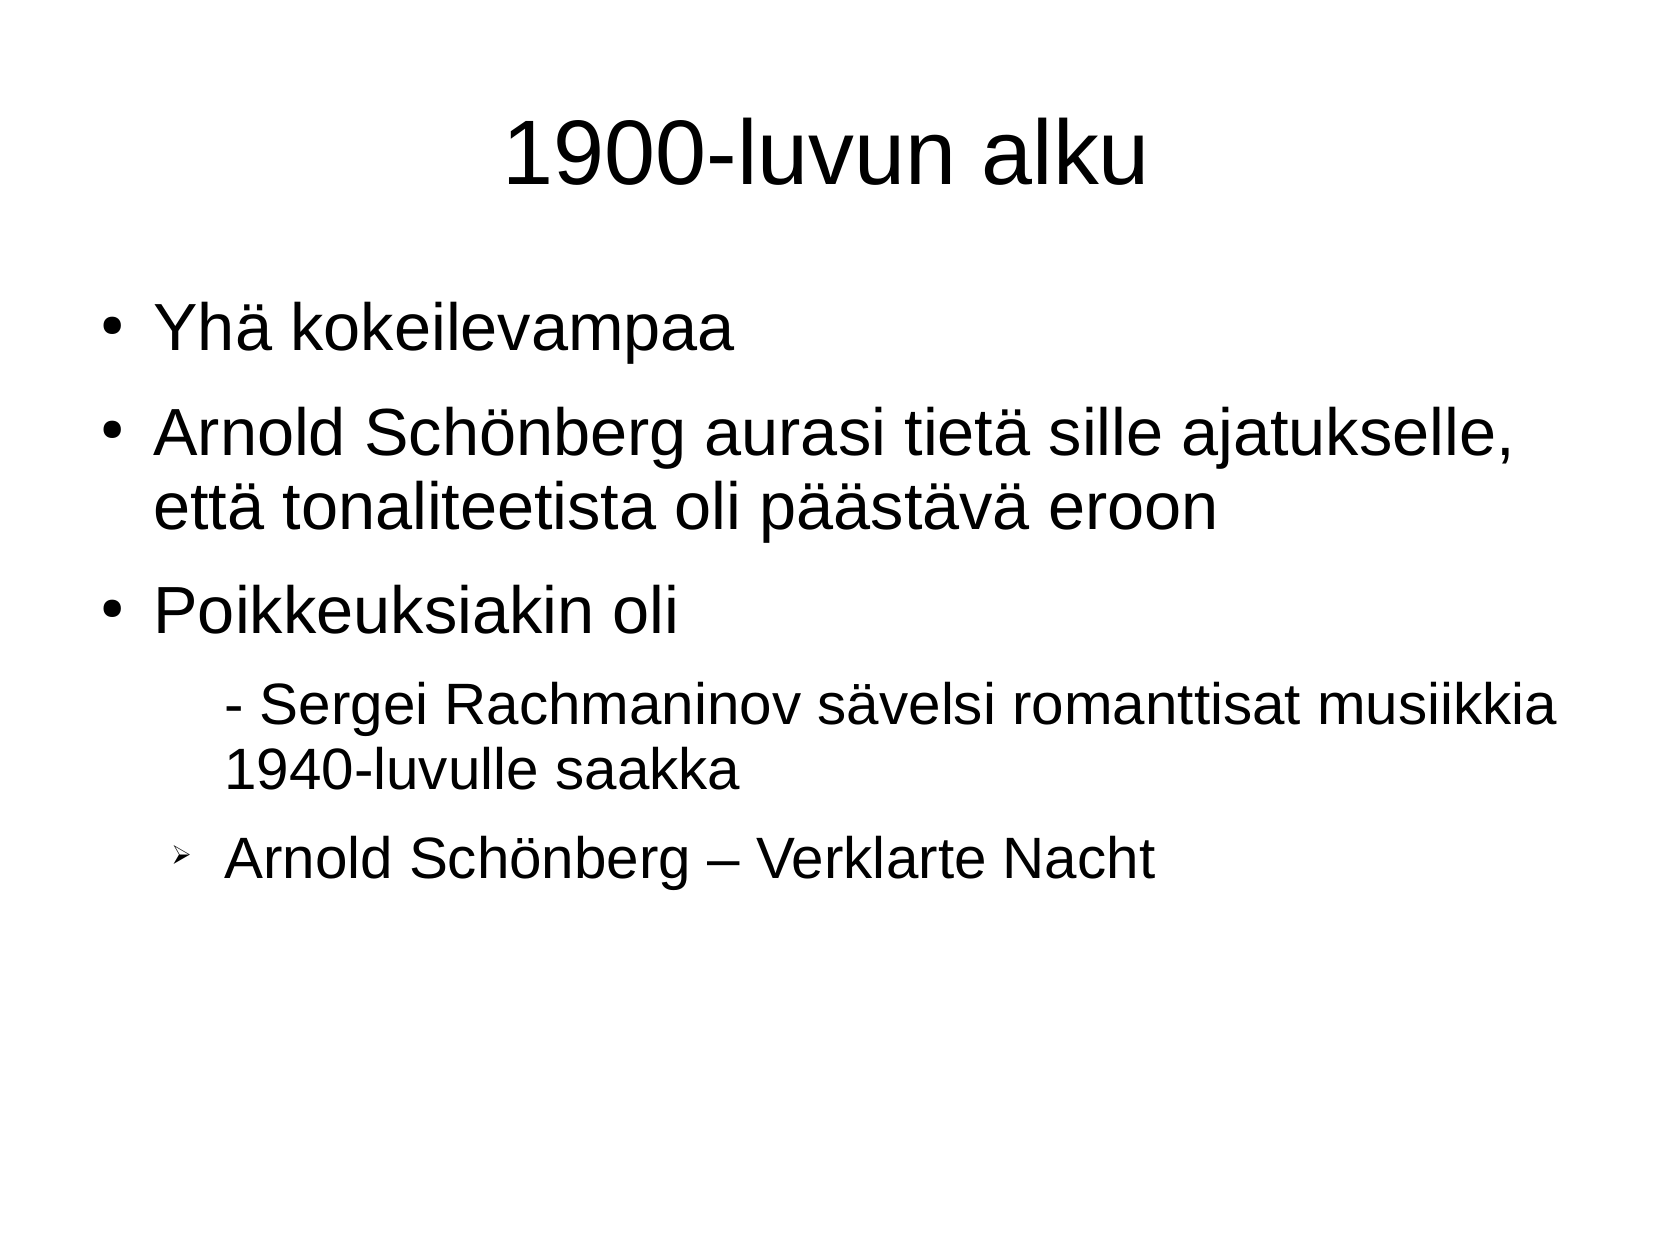

# 1900-luvun alku
Yhä kokeilevampaa
Arnold Schönberg aurasi tietä sille ajatukselle, että tonaliteetista oli päästävä eroon
Poikkeuksiakin oli
- Sergei Rachmaninov sävelsi romanttisat musiikkia 1940-luvulle saakka
Arnold Schönberg – Verklarte Nacht